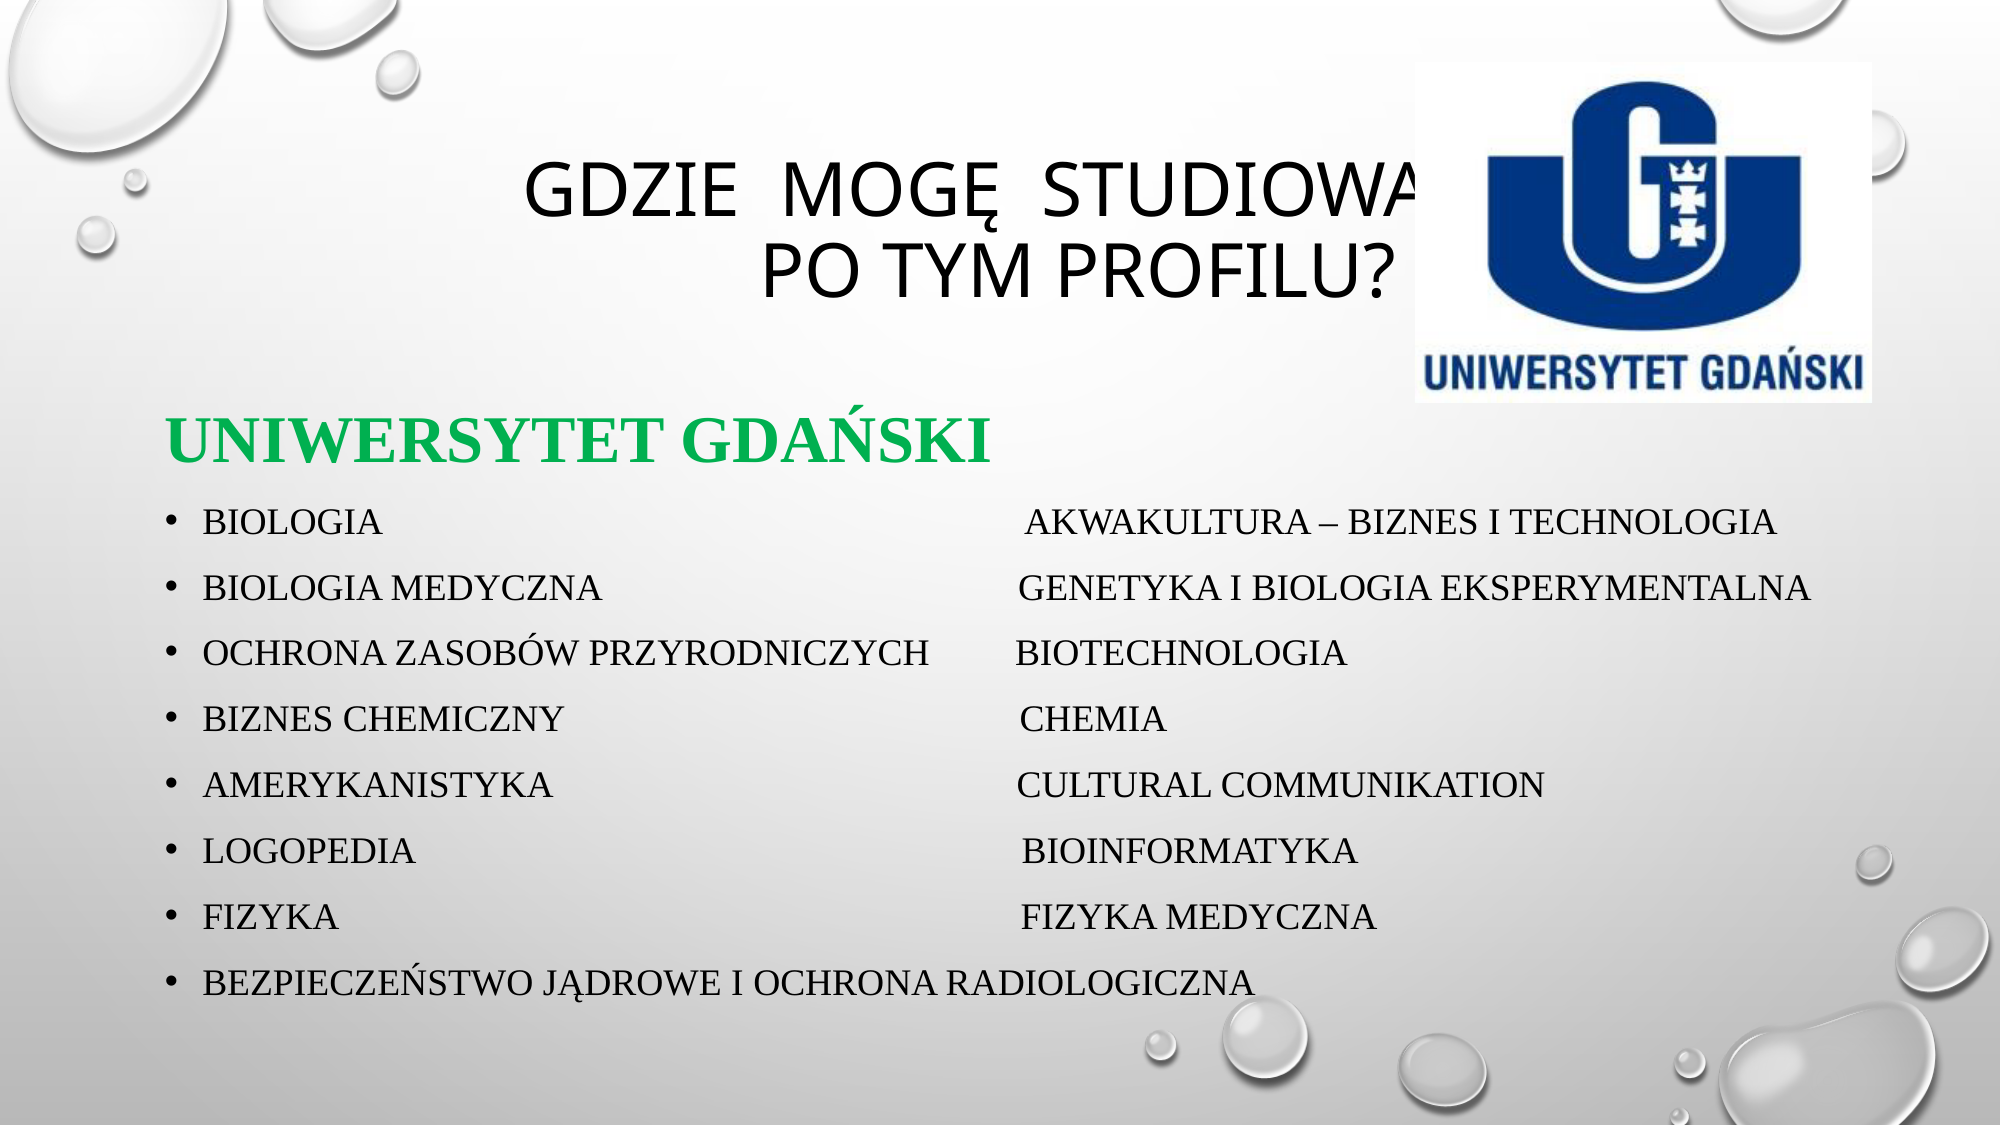

# Gdzie mogę studiować po tym profilu?
UNIWERSYTET GDAŃSKI
Biologia Akwakultura – biznes i technologia
Biologia medyczna Genetyka i biologia eksperymentalna
Ochrona zasobów przyrodniczych Biotechnologia
Biznes chemiczny Chemia
Amerykanistyka Cultural communikation
Logopedia BIOINFORMATYKA
Fizyka Fizyka medyczna
BEZPIECZEŃSTWO JĄDROWE I OCHRONA RADIOLOGICZNA